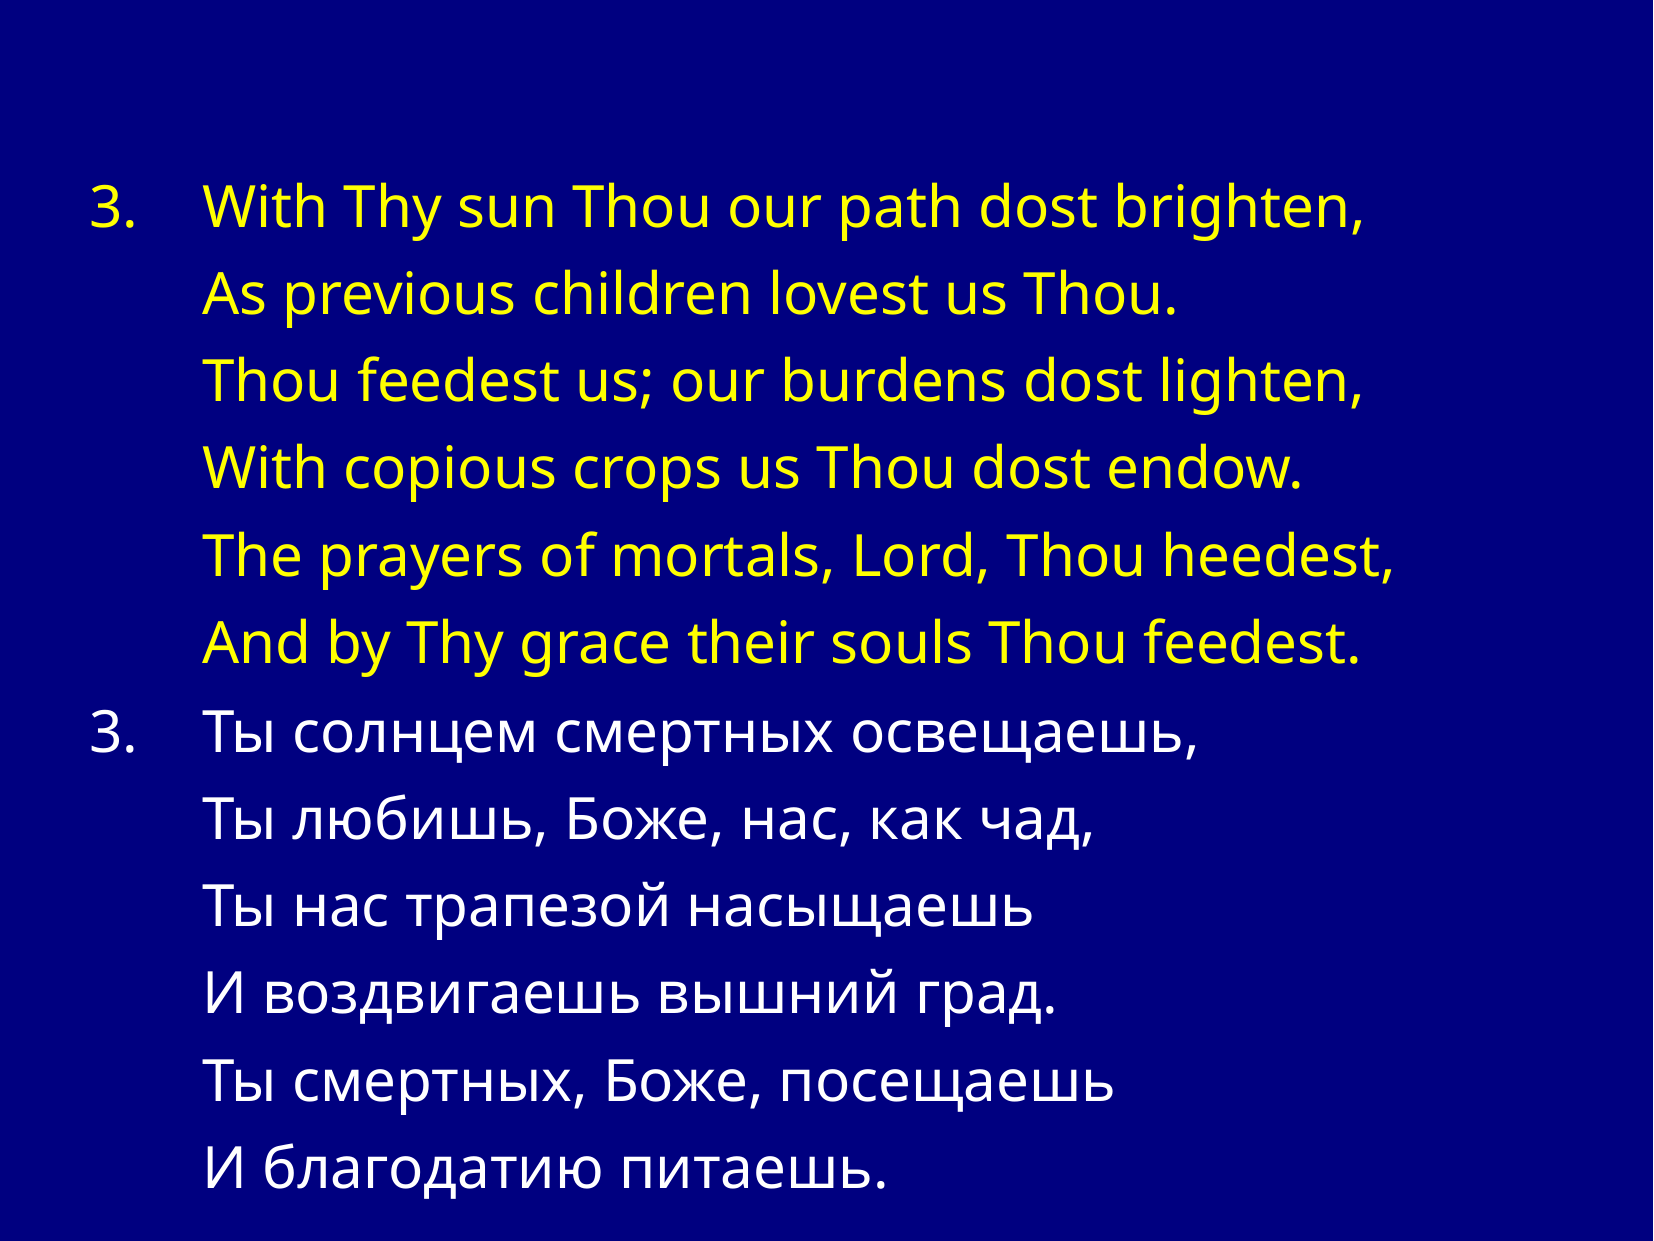

3.	With Thy sun Thou our path dost brighten,
	As previous children lovest us Thou.
	Thou feedest us; our burdens dost lighten,
	With copious crops us Thou dost endow.
	The prayers of mortals, Lord, Thou heedest,
	And by Thy grace their souls Thou feedest.
3.	Ты солнцем смертных освещаешь,
	Ты любишь, Боже, нас, как чад,
	Ты нас трапезой насыщаешь
	И воздвигаешь вышний град.
	Ты смертных, Боже, посещаешь
	И благодатию питаешь.